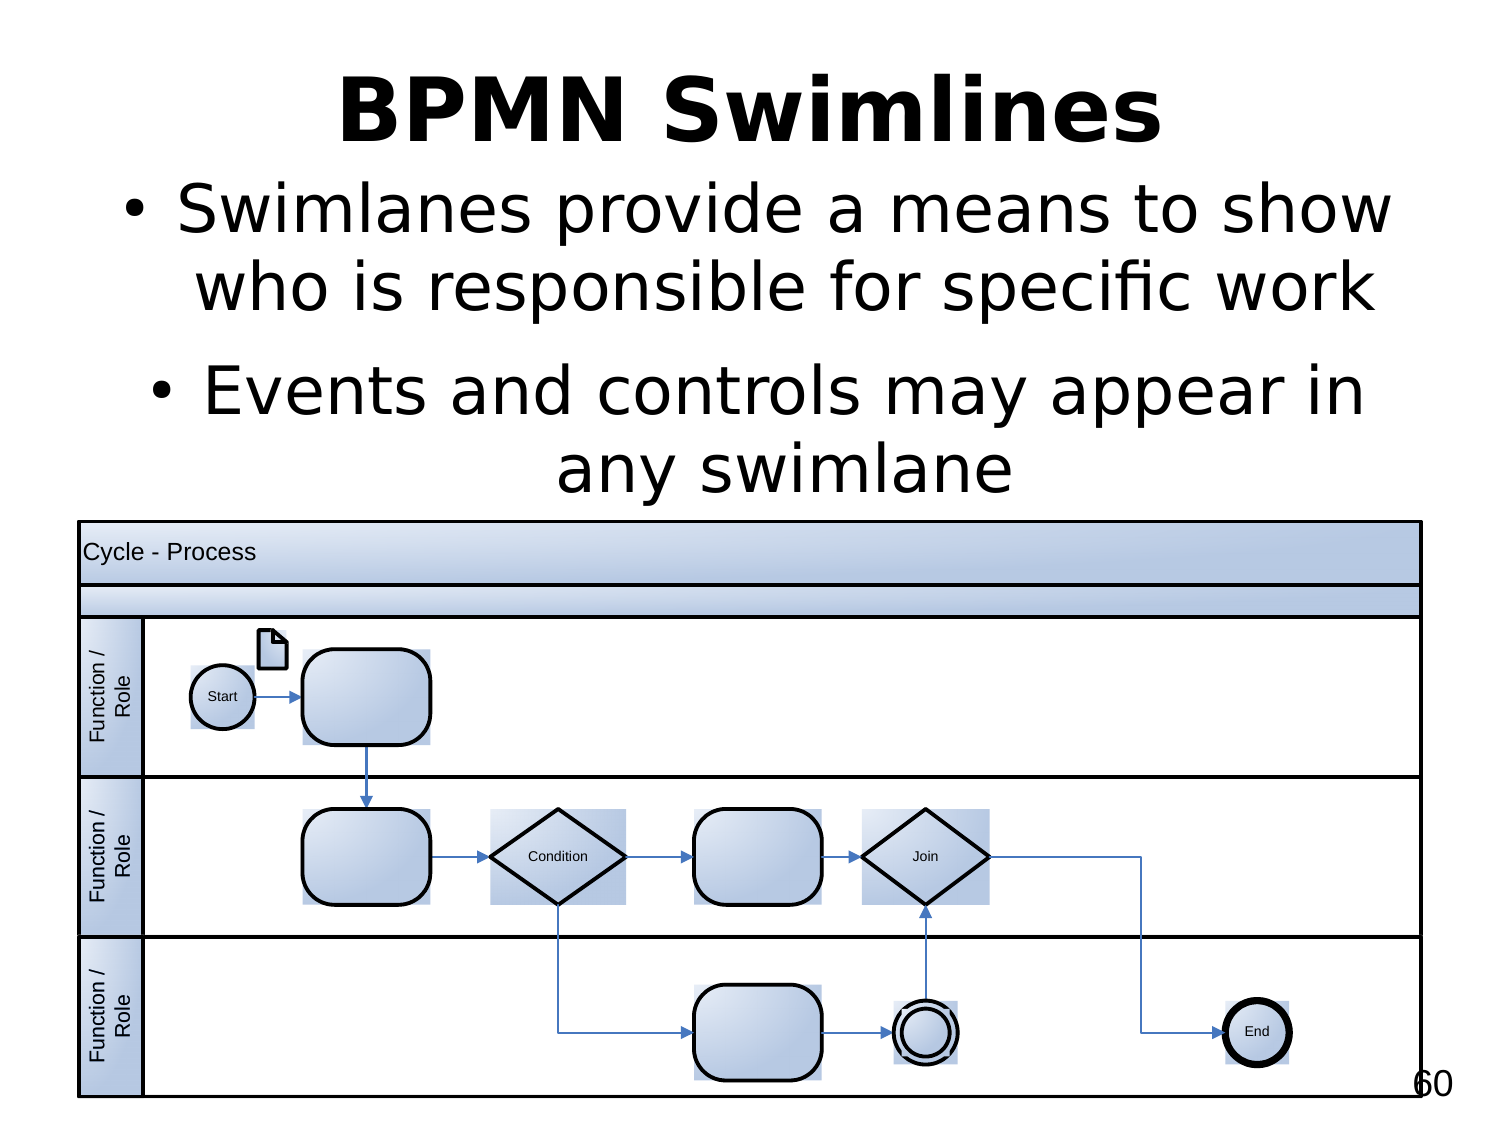

# BPMN Swimlines
Swimlanes provide a means to show who is responsible for specific work
Events and controls may appear in any swimlane